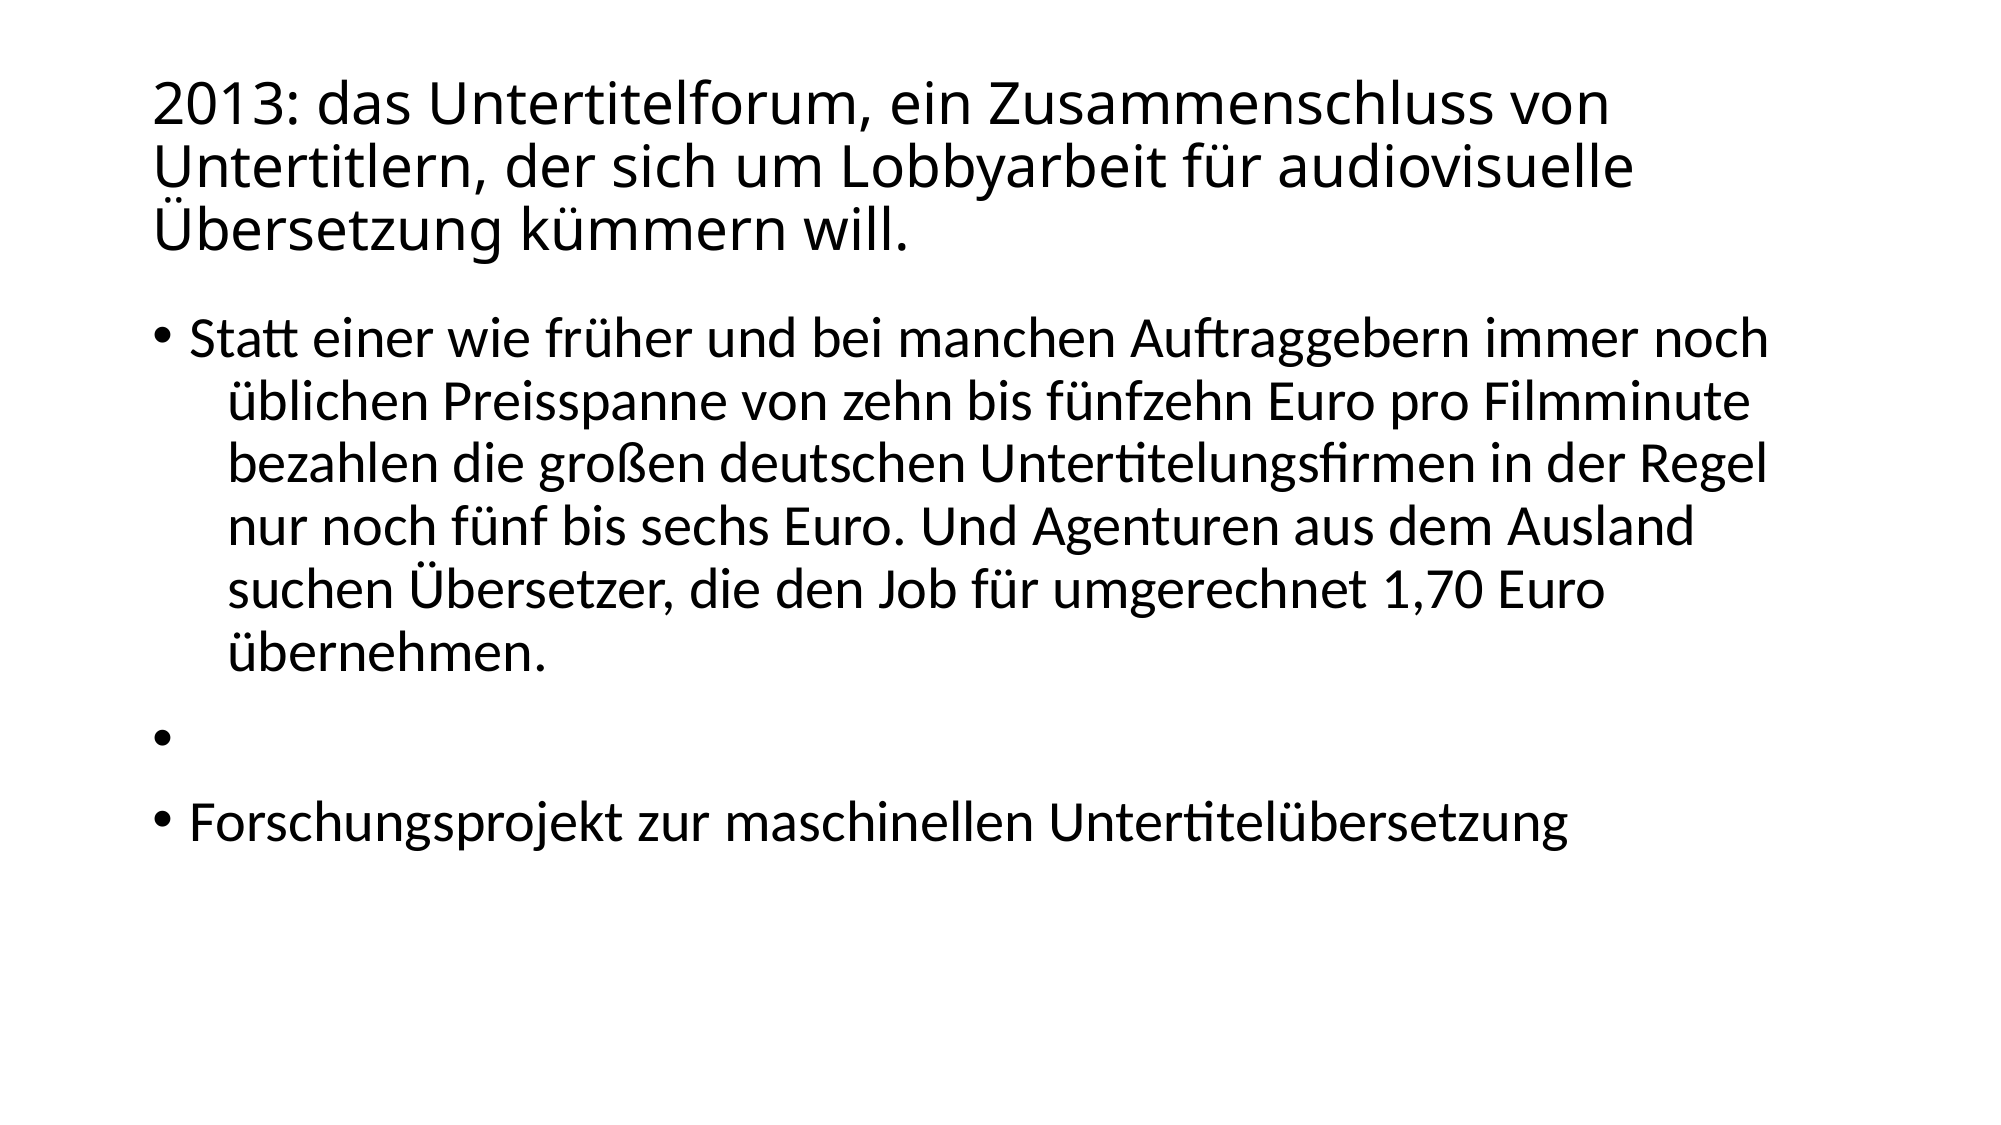

# 2013: das Untertitelforum, ein Zusammenschluss von Untertitlern, der sich um Lobbyarbeit für audiovisuelle Übersetzung kümmern will.
Statt einer wie früher und bei manchen Auftraggebern immer noch üblichen Preisspanne von zehn bis fünfzehn Euro pro Filmminute bezahlen die großen deutschen Untertitelungsfirmen in der Regel nur noch fünf bis sechs Euro. Und Agenturen aus dem Ausland suchen Übersetzer, die den Job für umgerechnet 1,70 Euro übernehmen.
Forschungsprojekt zur maschinellen Untertitelübersetzung